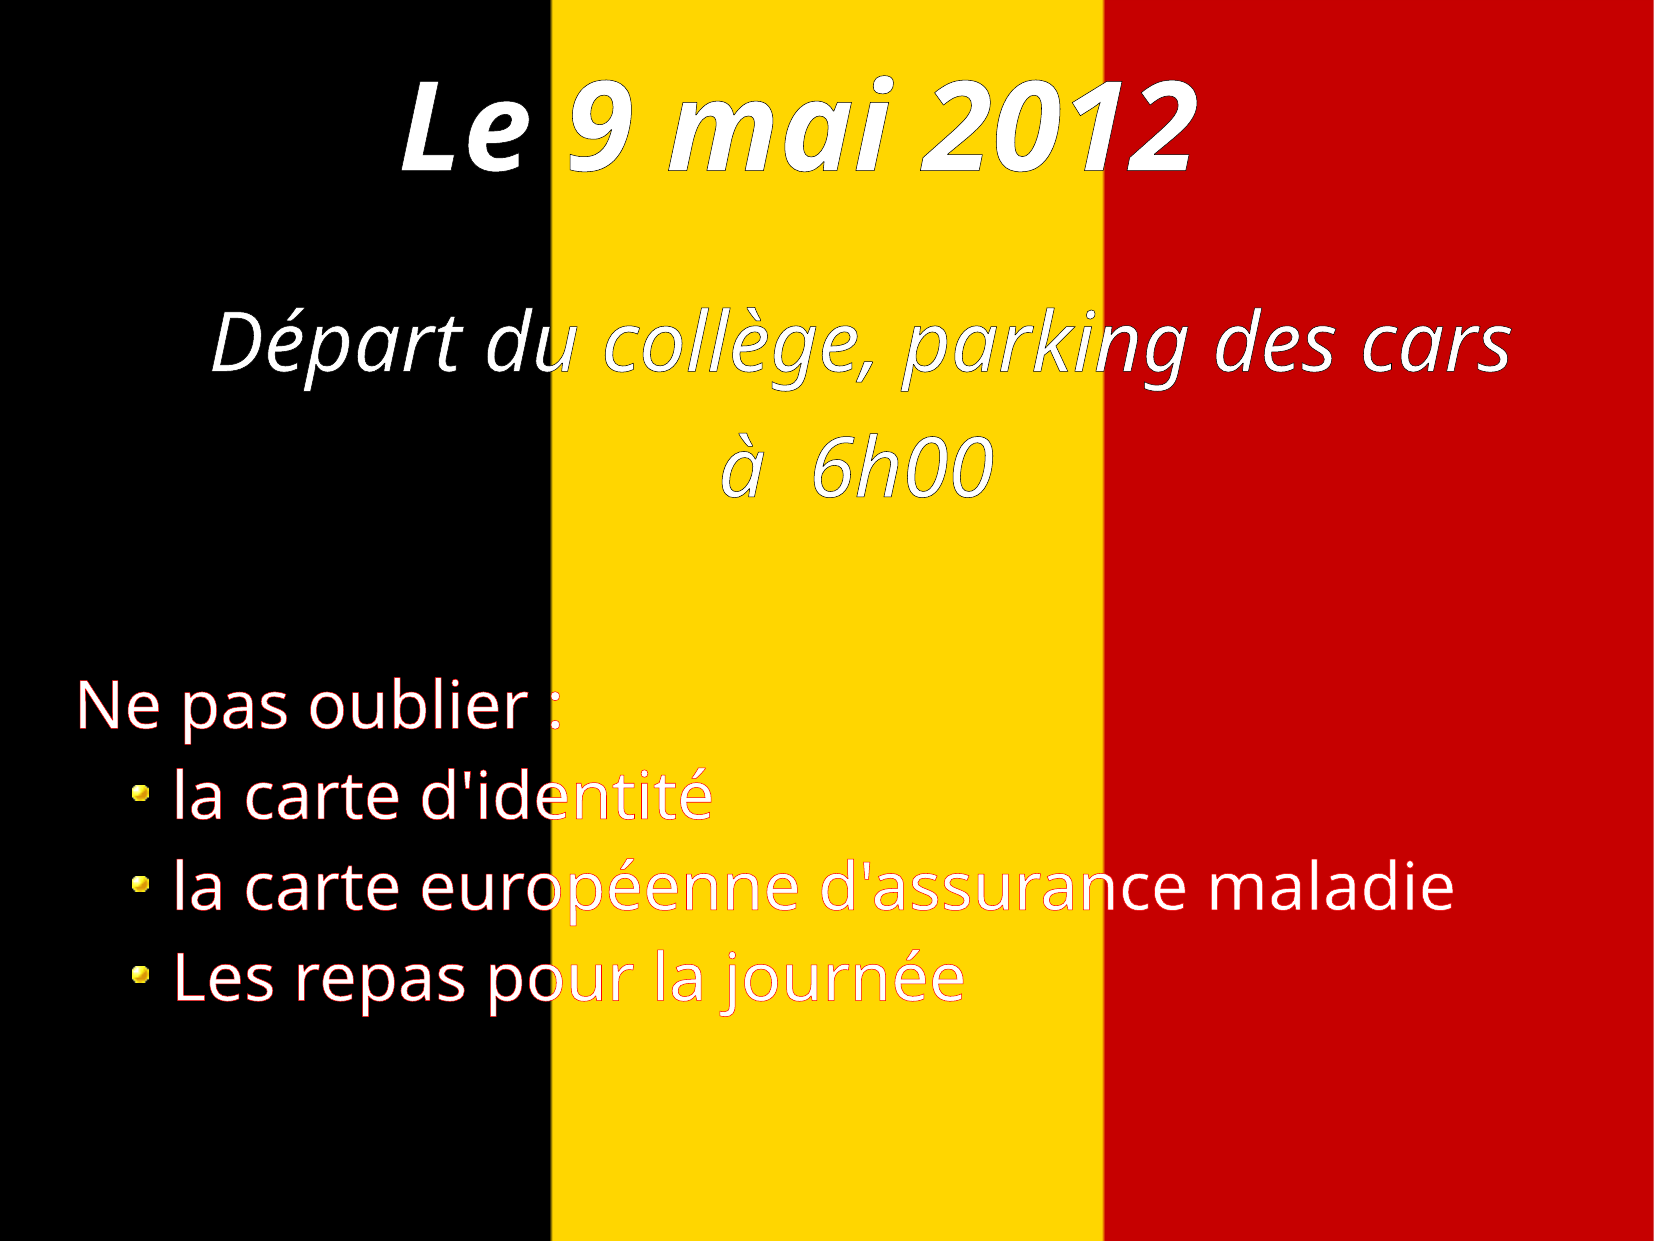

Le 9 mai 2012
 Départ du collège, parking des cars
à 6h00
Ne pas oublier :
la carte d'identité
la carte européenne d'assurance maladie
Les repas pour la journée